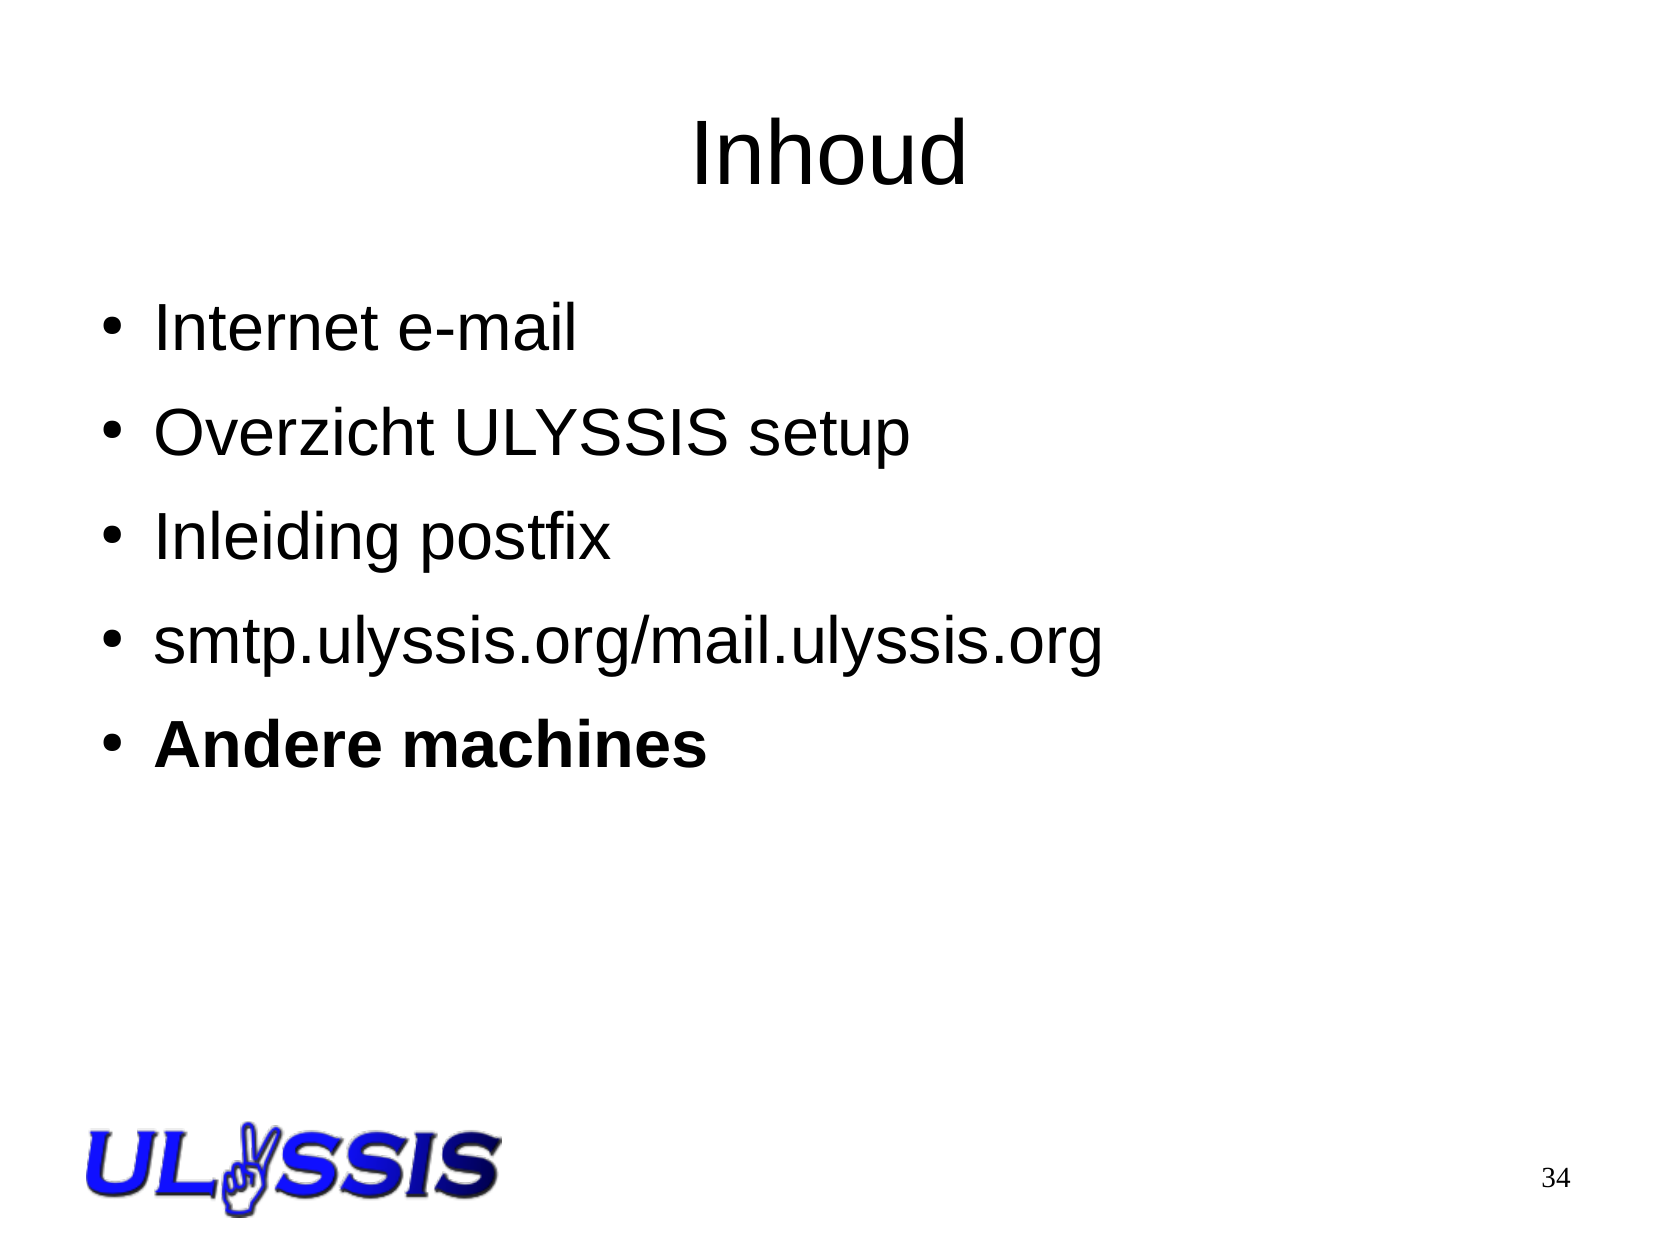

# Inhoud
Internet e-mail
Overzicht ULYSSIS setup
Inleiding postfix
smtp.ulyssis.org/mail.ulyssis.org
Andere machines
34